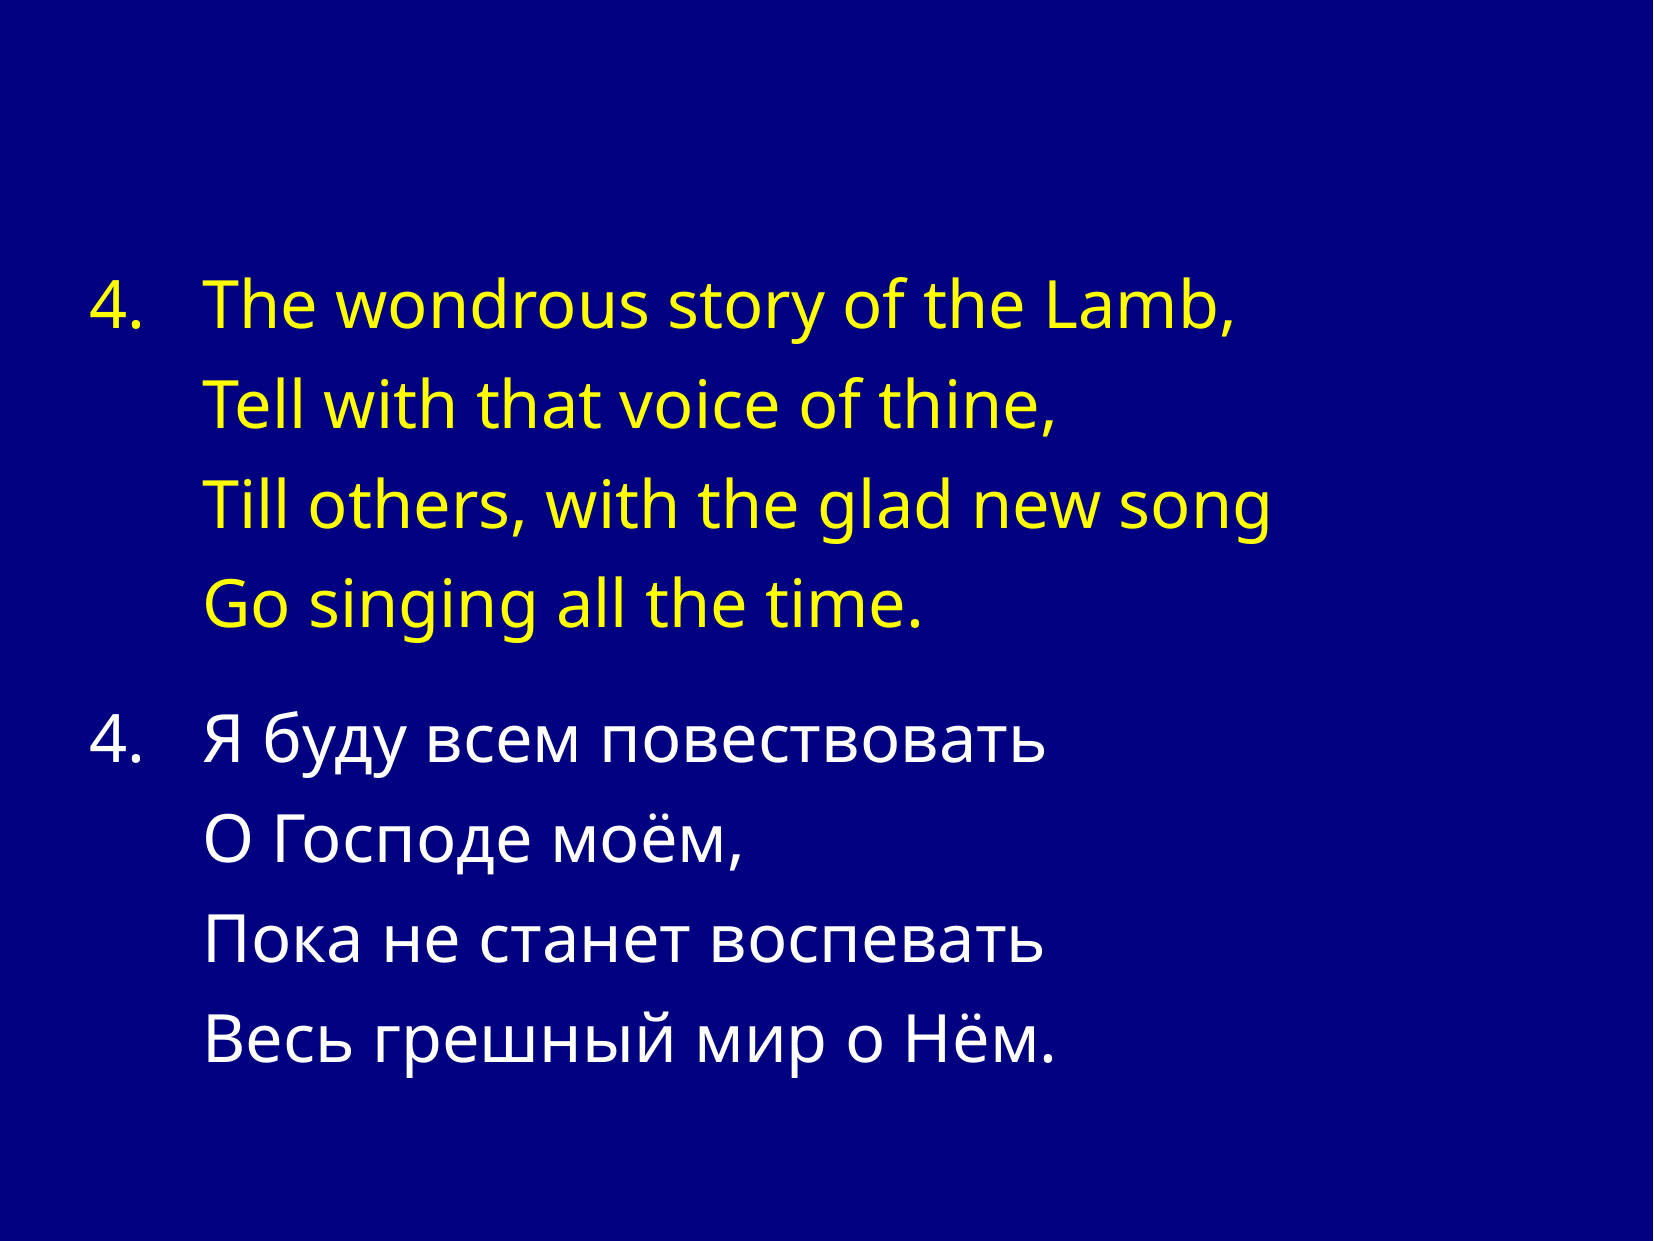

4.	The wondrous story of the Lamb,
	Tell with that voice of thine,
	Till others, with the glad new song
	Go singing all the time.
4.	Я буду всем повествовать
	О Господе моём,
	Пока не станет воспевать
	Весь грешный мир о Нём.